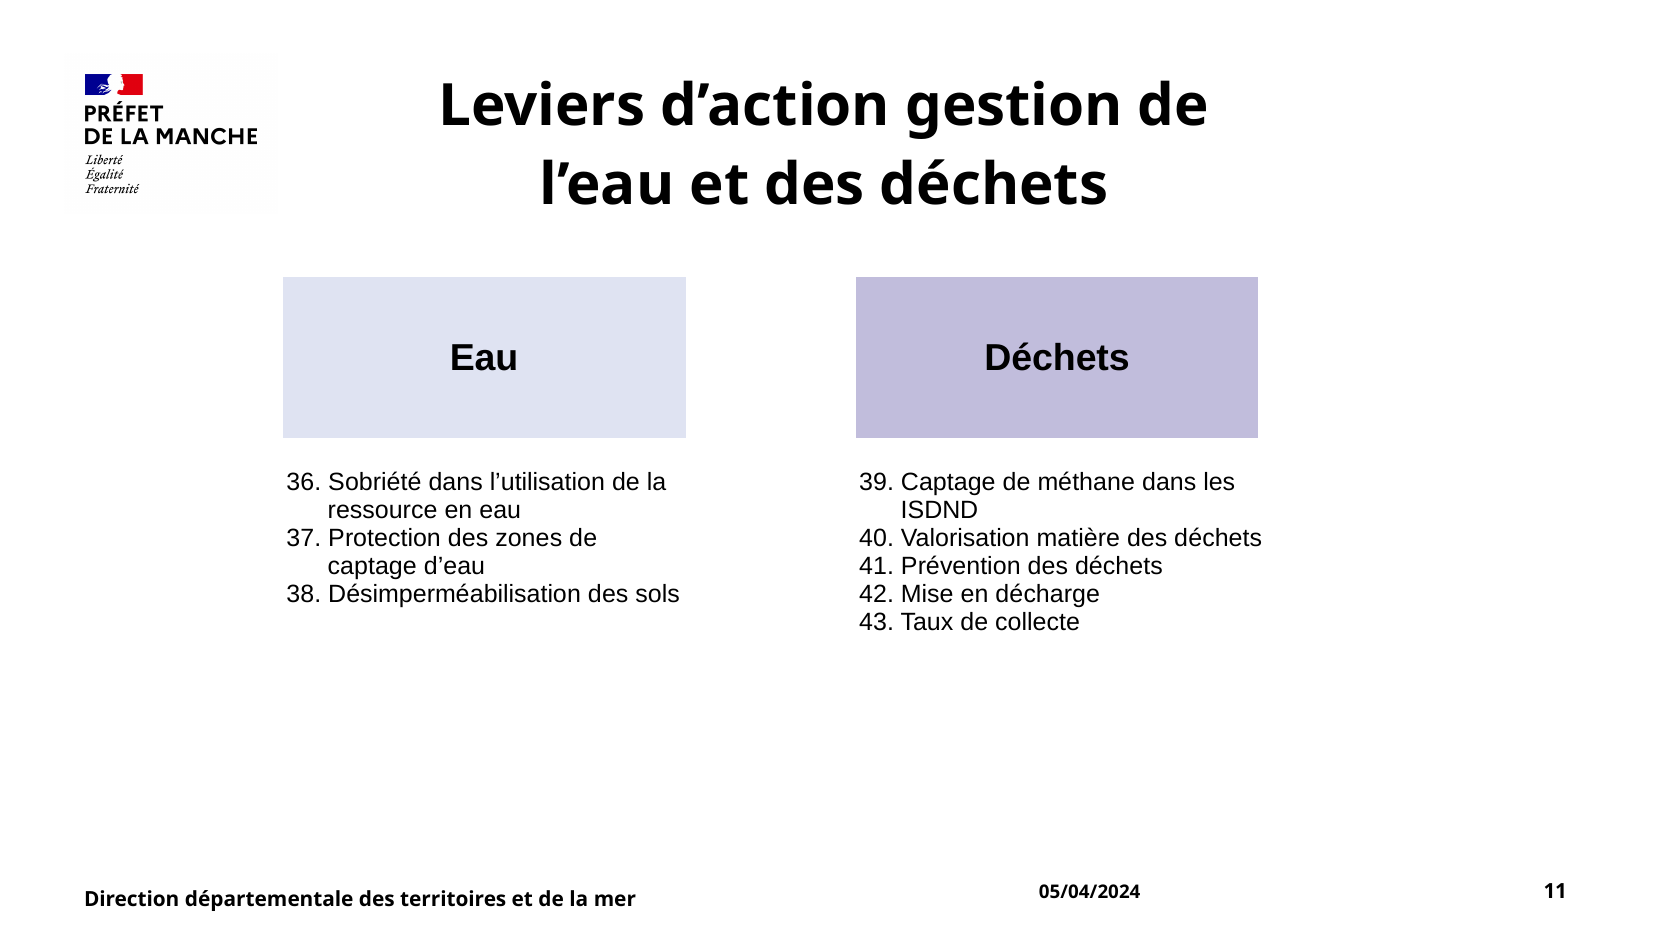

# Leviers d’action gestion de l’eau et des déchets
Eau
Déchets
36. Sobriété dans l’utilisation de la ressource en eau
37. Protection des zones de captage d’eau
38. Désimperméabilisation des sols
39. Captage de méthane dans les ISDND
40. Valorisation matière des déchets
41. Prévention des déchets
42. Mise en décharge
43. Taux de collecte
11